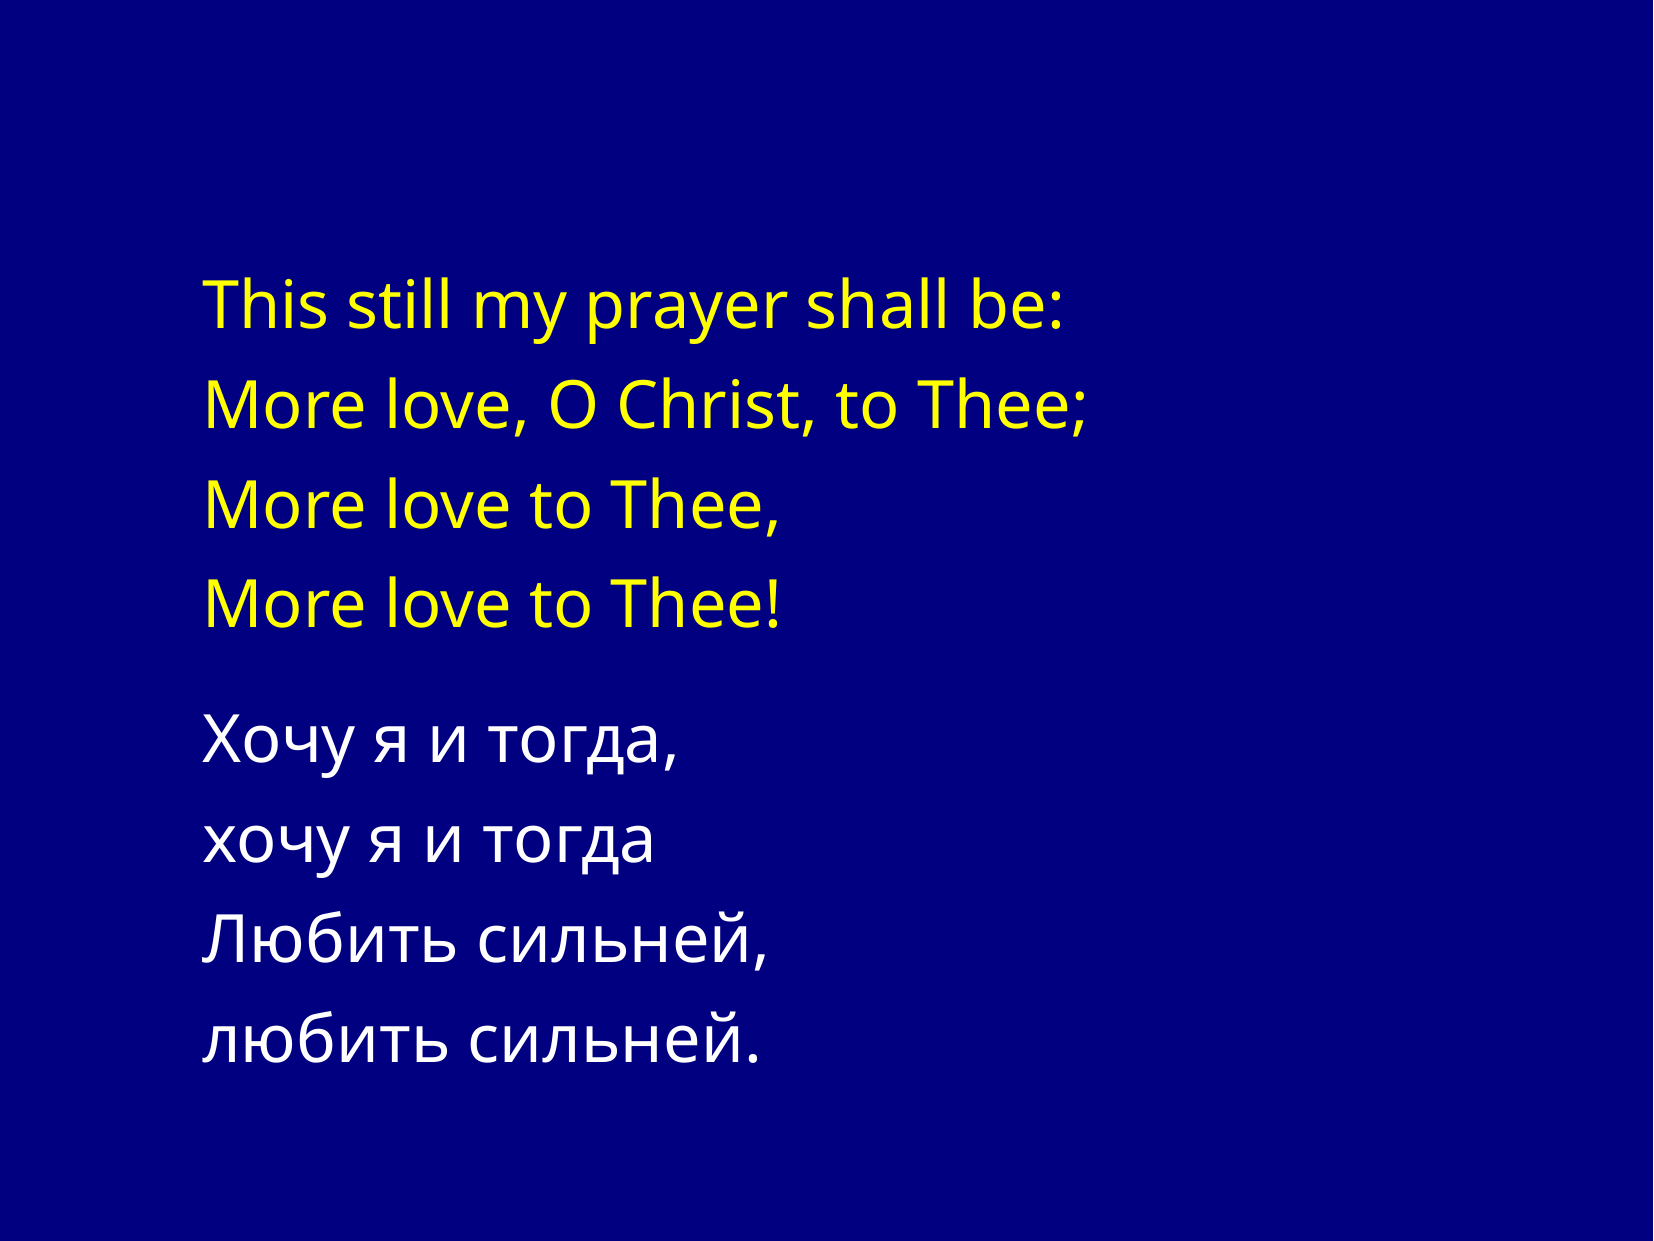

This still my prayer shall be:
	More love, O Christ, to Thee;
	More love to Thee,
	More love to Thee!
	Хочу я и тогда,
	хочу я и тогда
	Любить сильней,
	любить сильней.